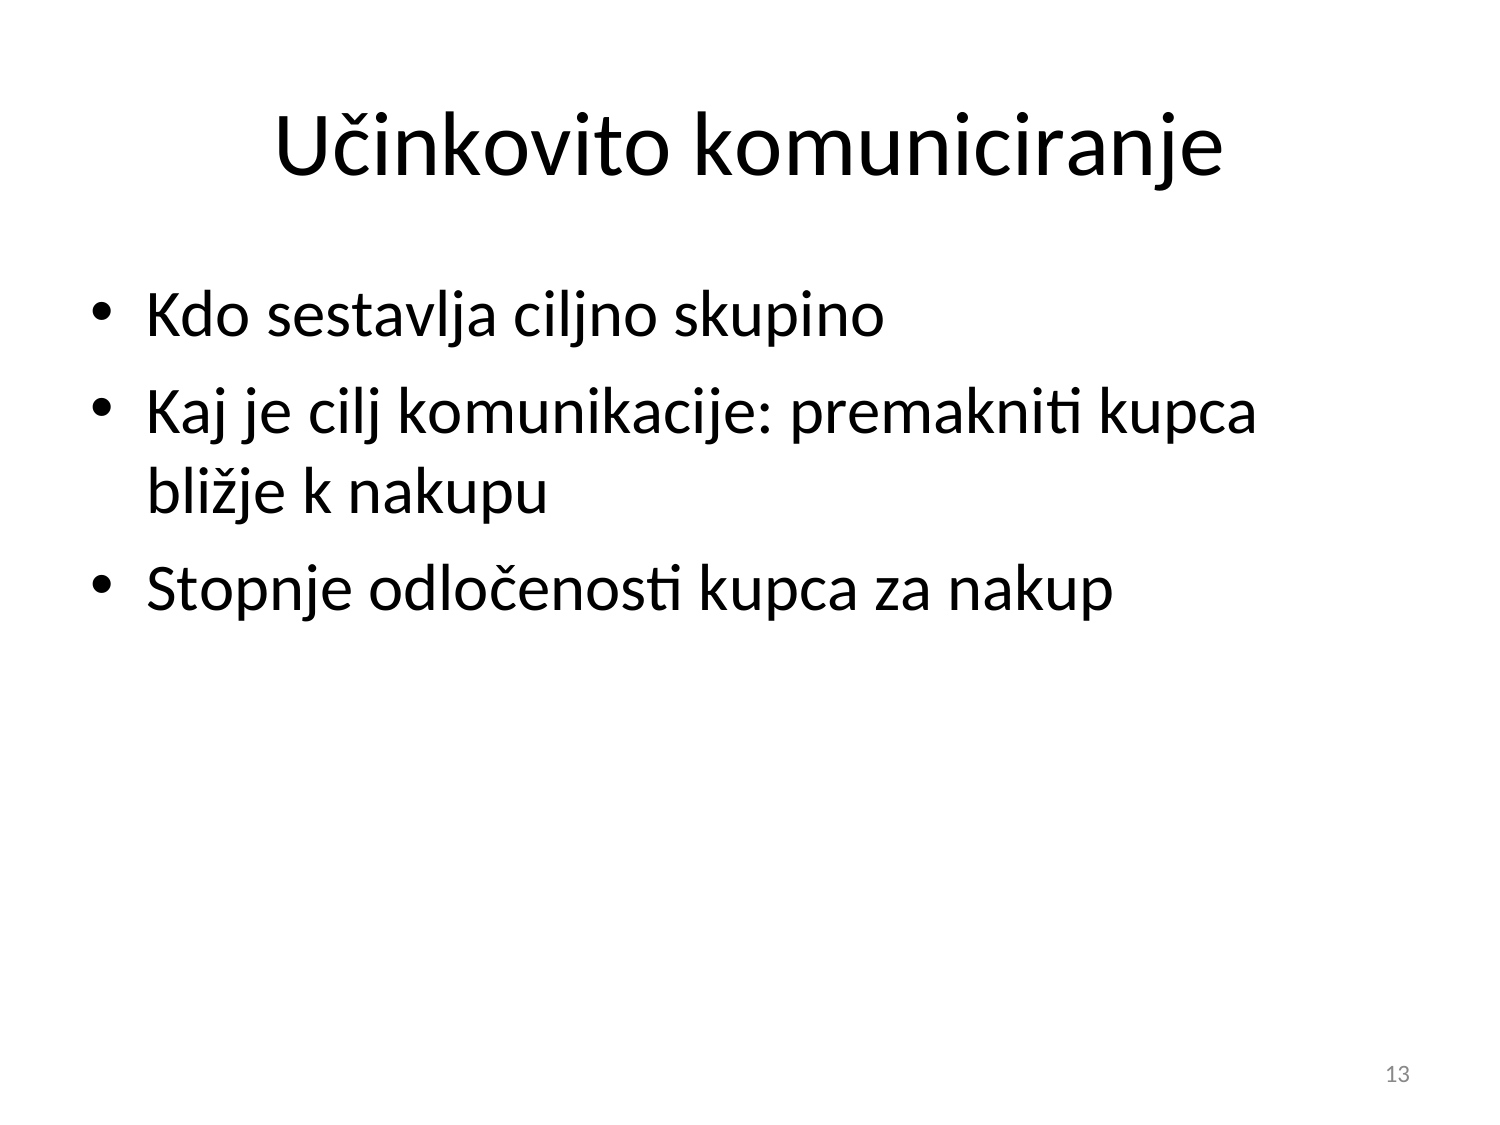

# Učinkovito komuniciranje
Kdo sestavlja ciljno skupino
Kaj je cilj komunikacije: premakniti kupca bližje k nakupu
Stopnje odločenosti kupca za nakup